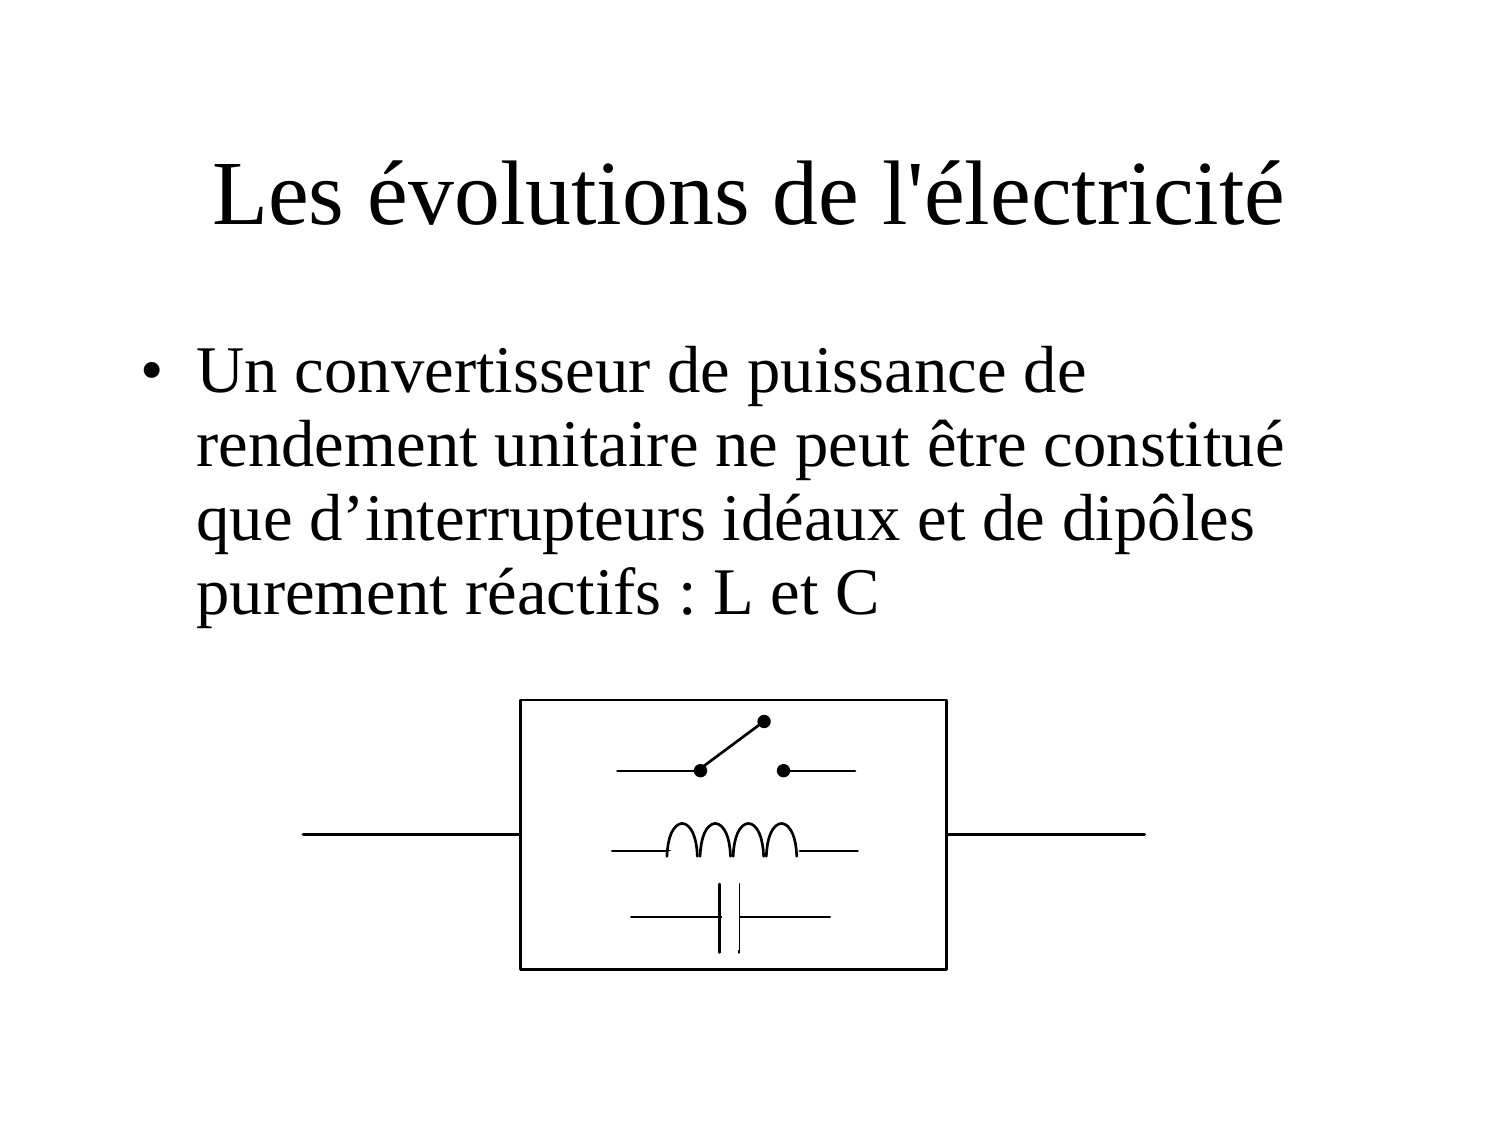

# Les évolutions de l'électricité
Un convertisseur de puissance de rendement unitaire ne peut être constitué que d’interrupteurs idéaux et de dipôles purement réactifs : L et C